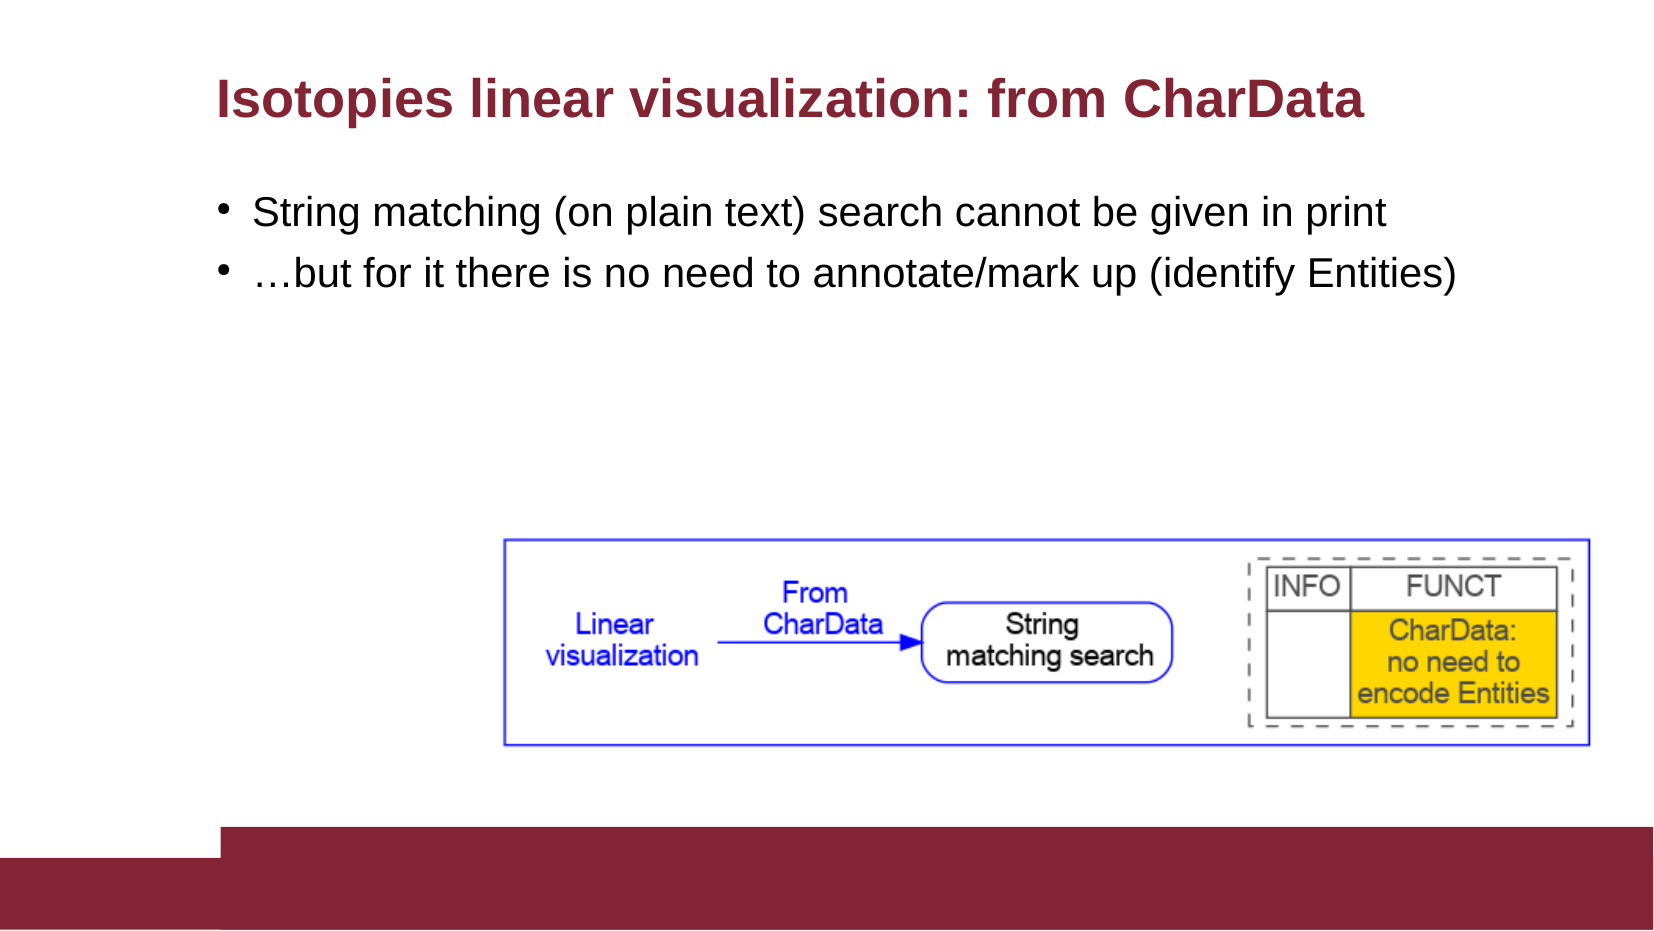

# Isotopies linear visualization: from CharData
String matching (on plain text) search cannot be given in print
…but for it there is no need to annotate/mark up (identify Entities)